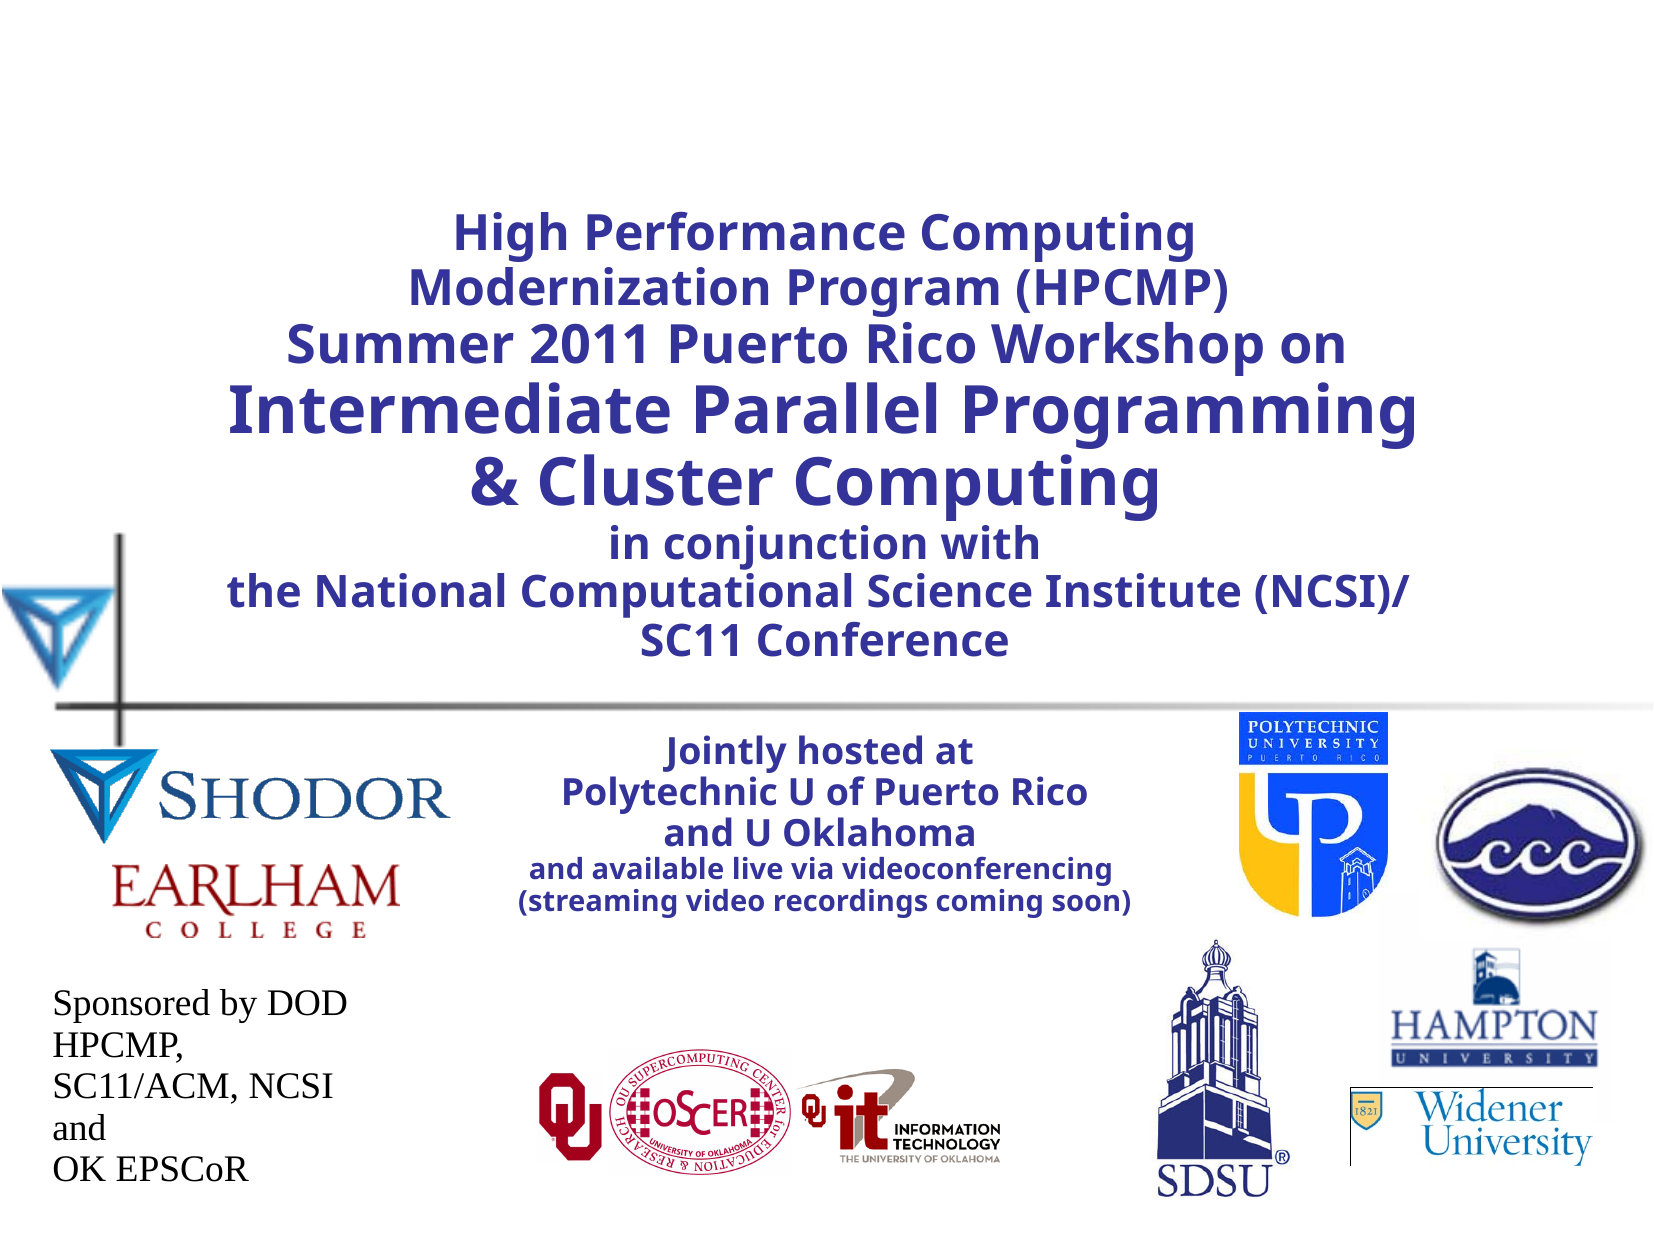

High Performance Computing
Modernization Program (HPCMP)
Summer 2011 Puerto Rico Workshop on
Intermediate Parallel Programming
& Cluster Computing
in conjunction with
the National Computational Science Institute (NCSI)/
SC11 Conference
Jointly hosted at
Polytechnic U of Puerto Rico
and U Oklahoma
and available live via videoconferencing
(streaming video recordings coming soon)
Sponsored by DOD HPCMP, SC11/ACM, NCSI and
OK EPSCoR